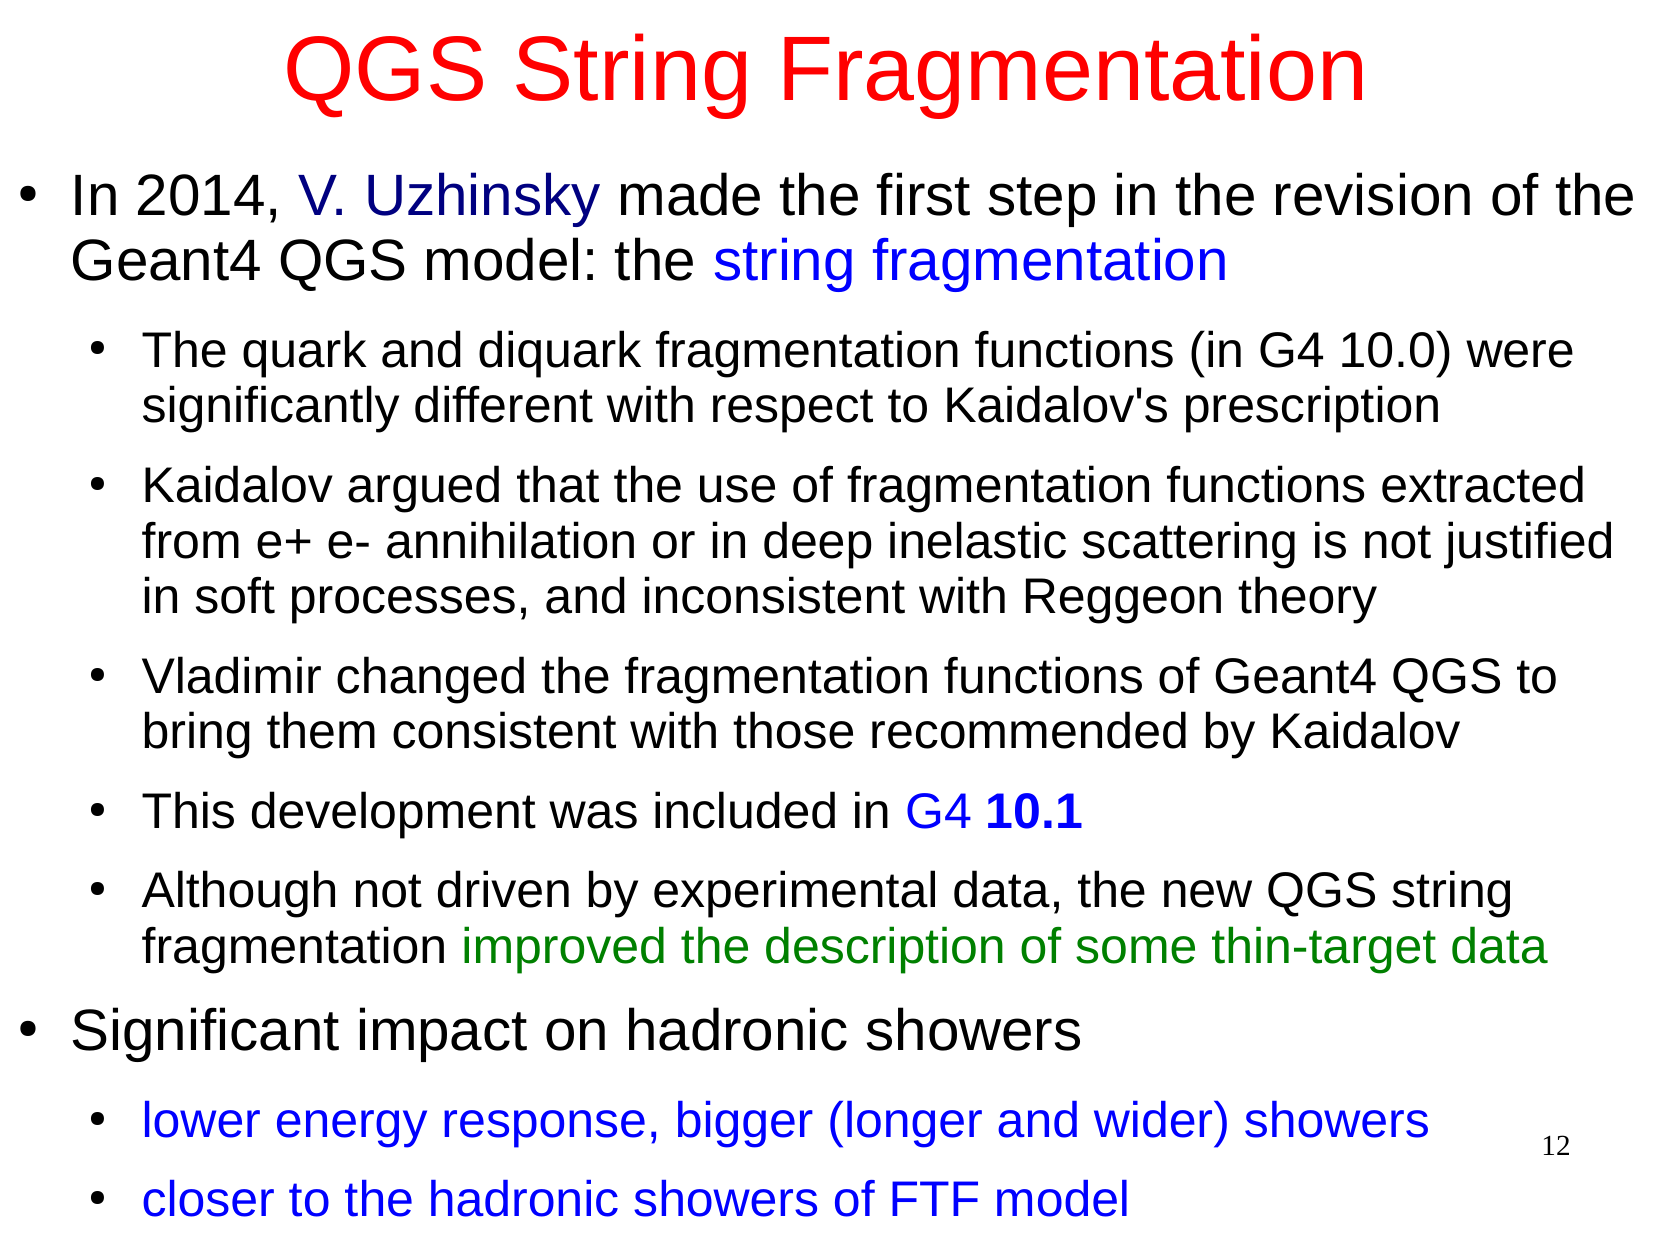

# QGS String Fragmentation
In 2014, V. Uzhinsky made the first step in the revision of the Geant4 QGS model: the string fragmentation
The quark and diquark fragmentation functions (in G4 10.0) were significantly different with respect to Kaidalov's prescription
Kaidalov argued that the use of fragmentation functions extracted from e+ e- annihilation or in deep inelastic scattering is not justified in soft processes, and inconsistent with Reggeon theory
Vladimir changed the fragmentation functions of Geant4 QGS to bring them consistent with those recommended by Kaidalov
This development was included in G4 10.1
Although not driven by experimental data, the new QGS string fragmentation improved the description of some thin-target data
Significant impact on hadronic showers
lower energy response, bigger (longer and wider) showers
closer to the hadronic showers of FTF model
12